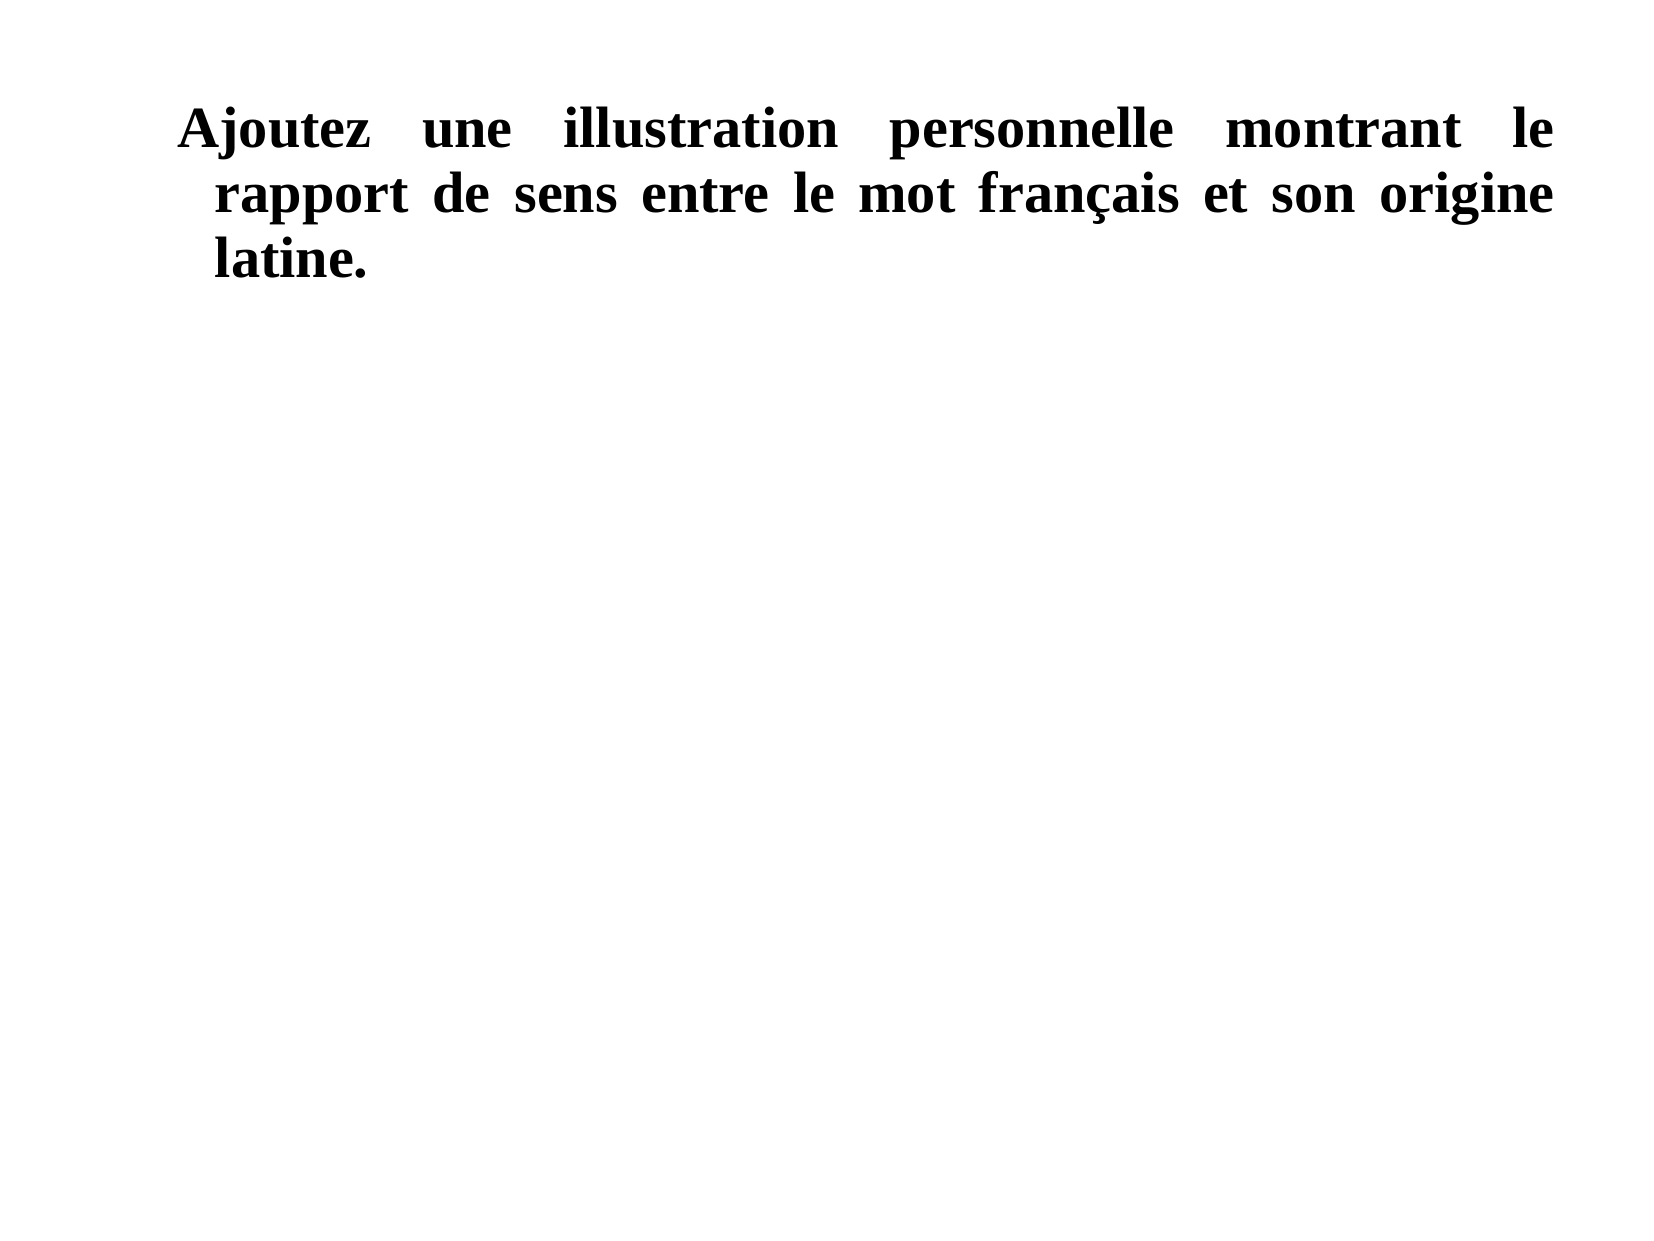

Ajoutez une illustration personnelle montrant le rapport de sens entre le mot français et son origine latine.